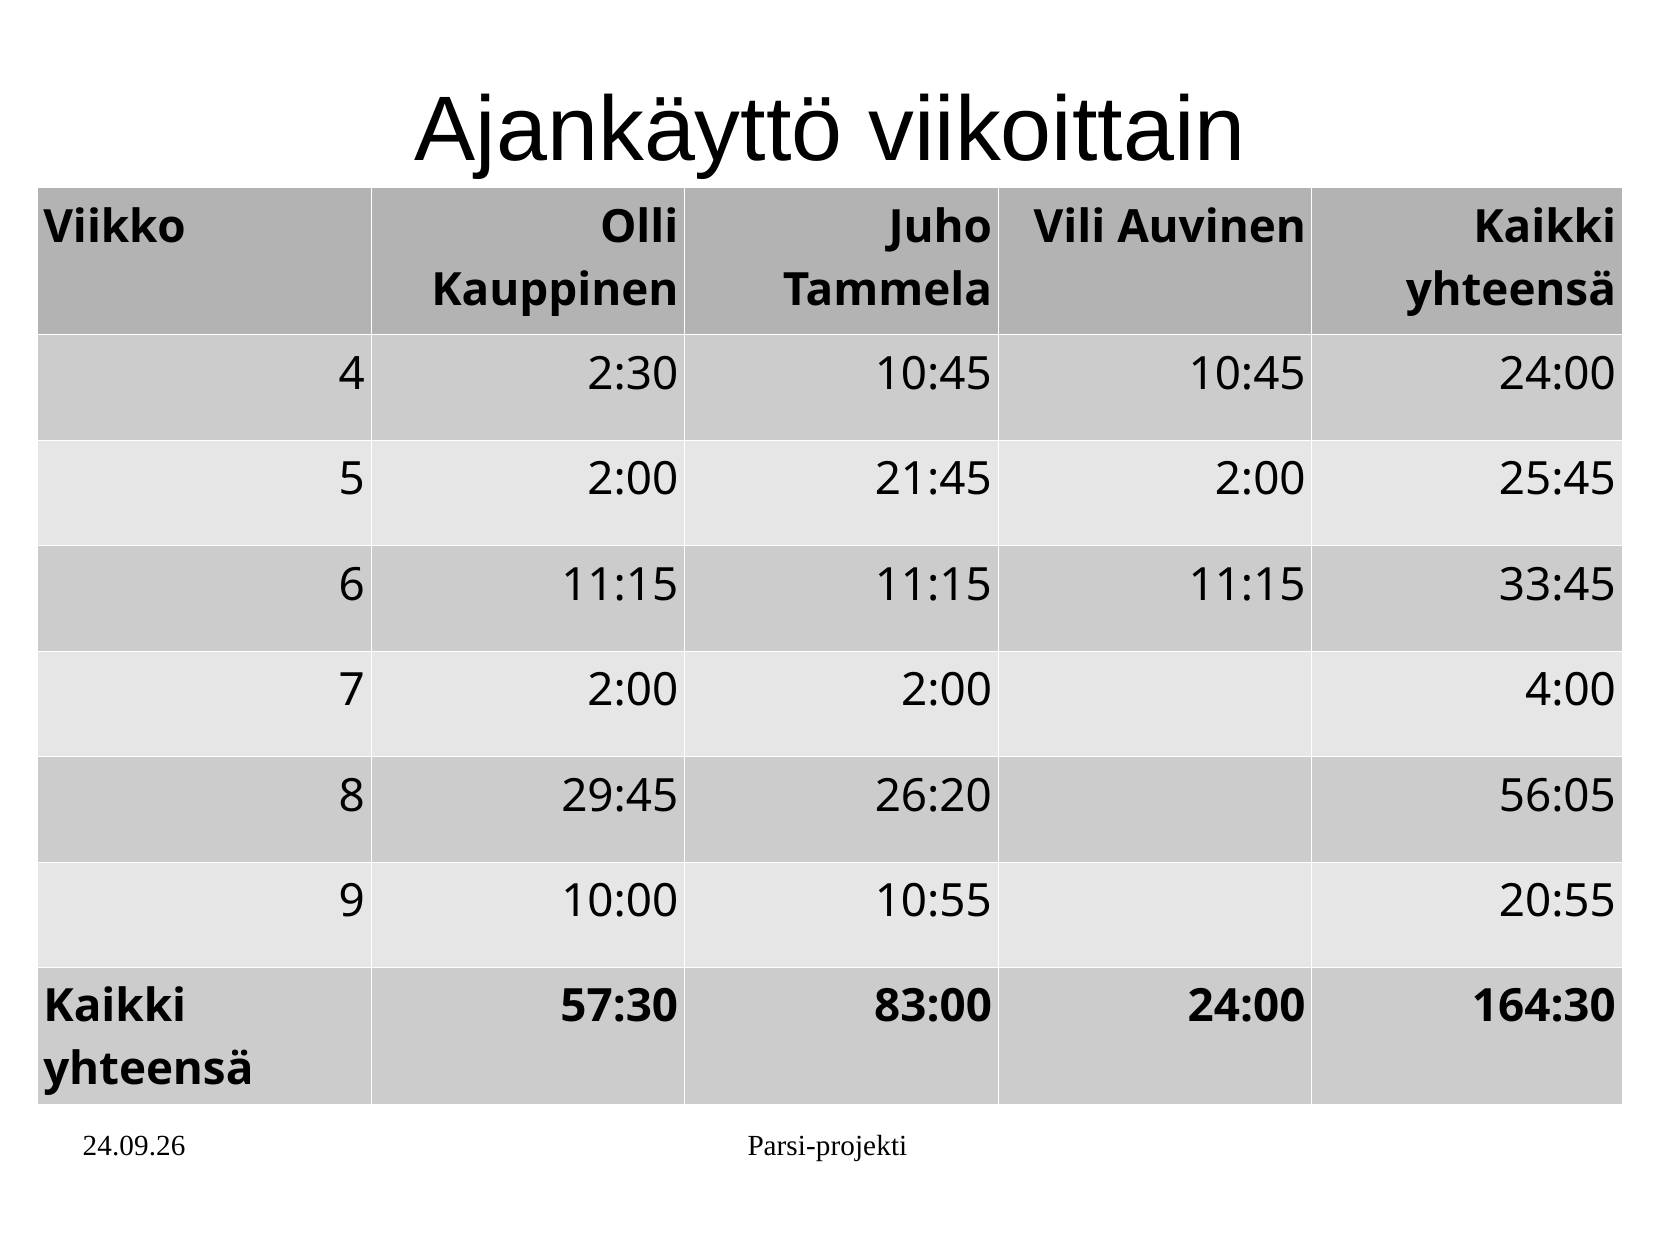

# Ajankäyttö viikoittain
| Viikko | Olli Kauppinen | Juho Tammela | Vili Auvinen | Kaikki yhteensä |
| --- | --- | --- | --- | --- |
| 4 | 2:30 | 10:45 | 10:45 | 24:00 |
| 5 | 2:00 | 21:45 | 2:00 | 25:45 |
| 6 | 11:15 | 11:15 | 11:15 | 33:45 |
| 7 | 2:00 | 2:00 | | 4:00 |
| 8 | 29:45 | 26:20 | | 56:05 |
| 9 | 10:00 | 10:55 | | 20:55 |
| Kaikki yhteensä | 57:30 | 83:00 | 24:00 | 164:30 |
Parsi-projekti